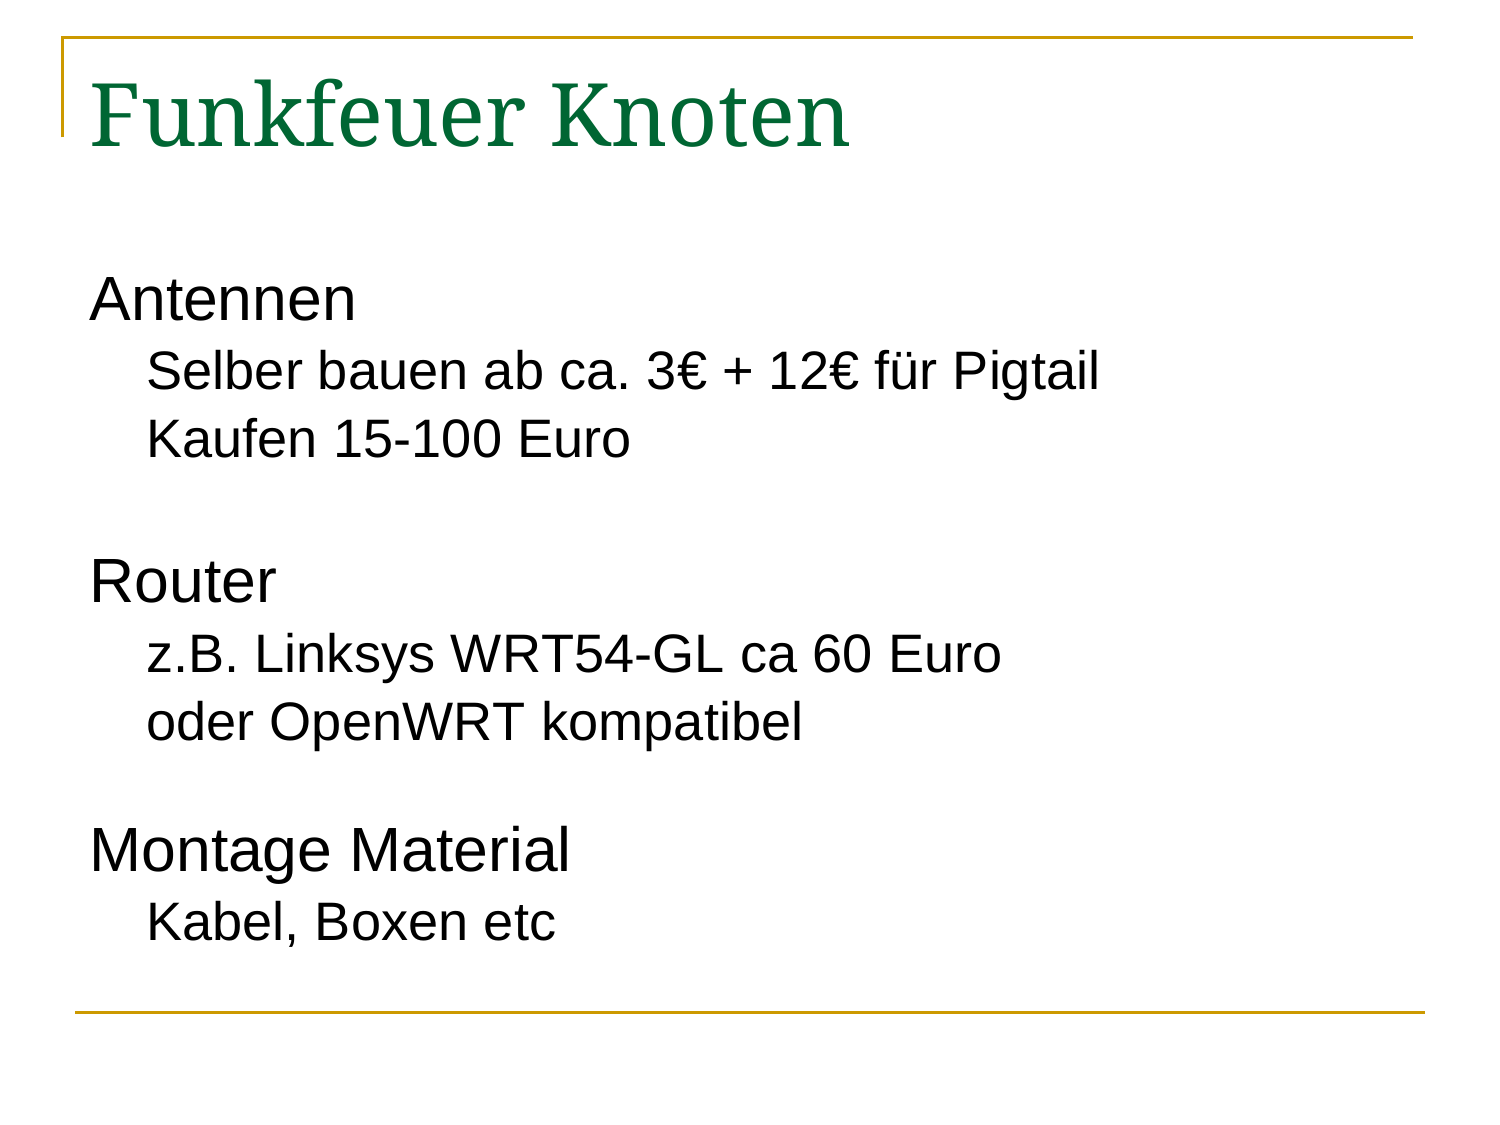

# Funkfeuer Knoten
Antennen
Selber bauen ab ca. 3€ + 12€ für Pigtail
Kaufen 15-100 Euro
Router
z.B. Linksys WRT54-GL ca 60 Euro
oder OpenWRT kompatibel
Montage Material
Kabel, Boxen etc